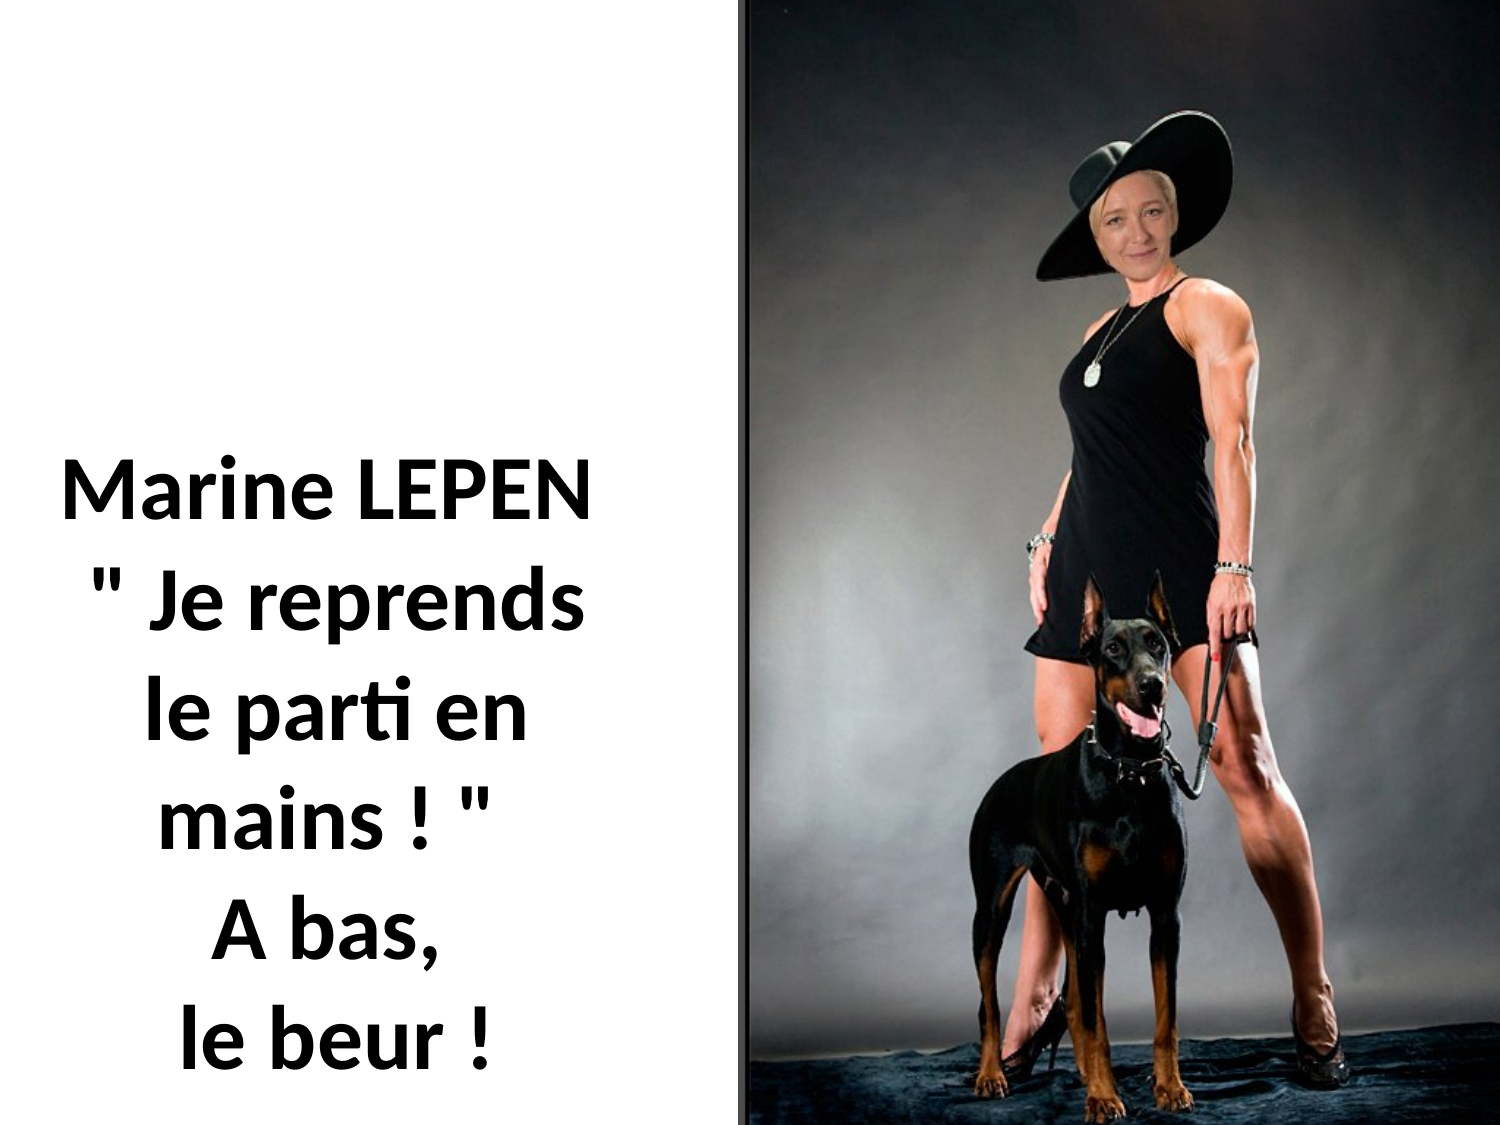

# Marine LEPEN " Je reprends le parti en mains ! " A bas, le beur !